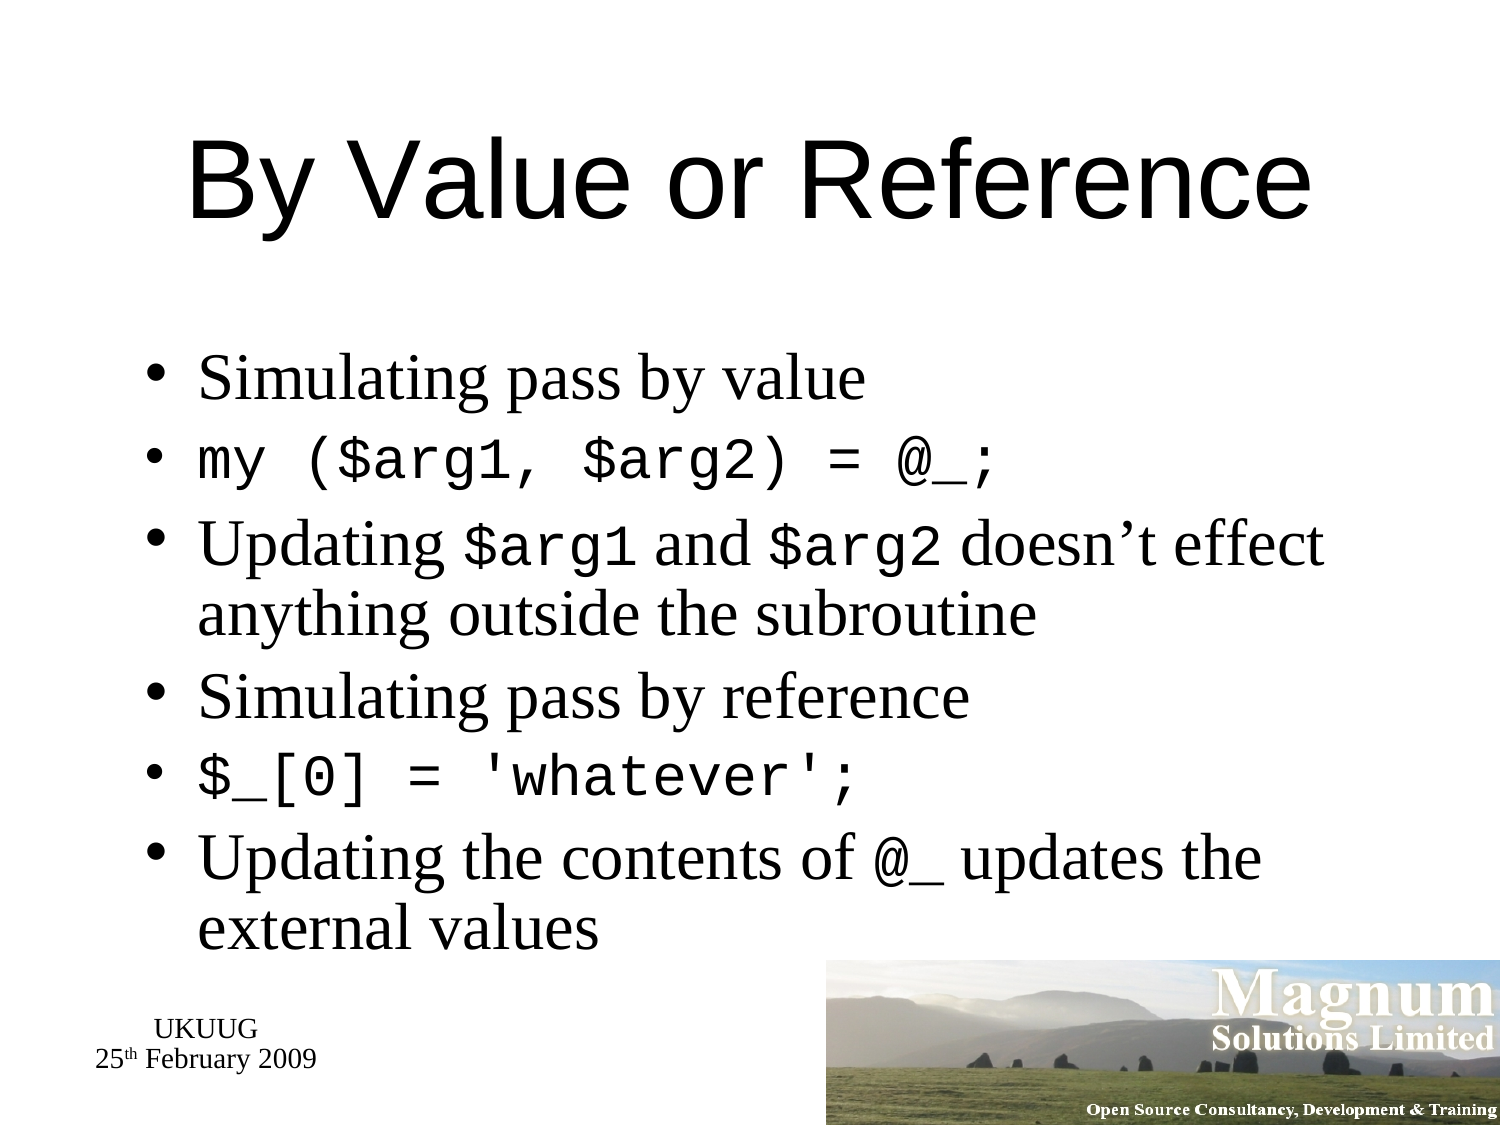

# By Value or Reference
Simulating pass by value
my ($arg1, $arg2) = @_;
Updating $arg1 and $arg2 doesn’t effect anything outside the subroutine
Simulating pass by reference
$_[0] = 'whatever';
Updating the contents of @_ updates the external values
98